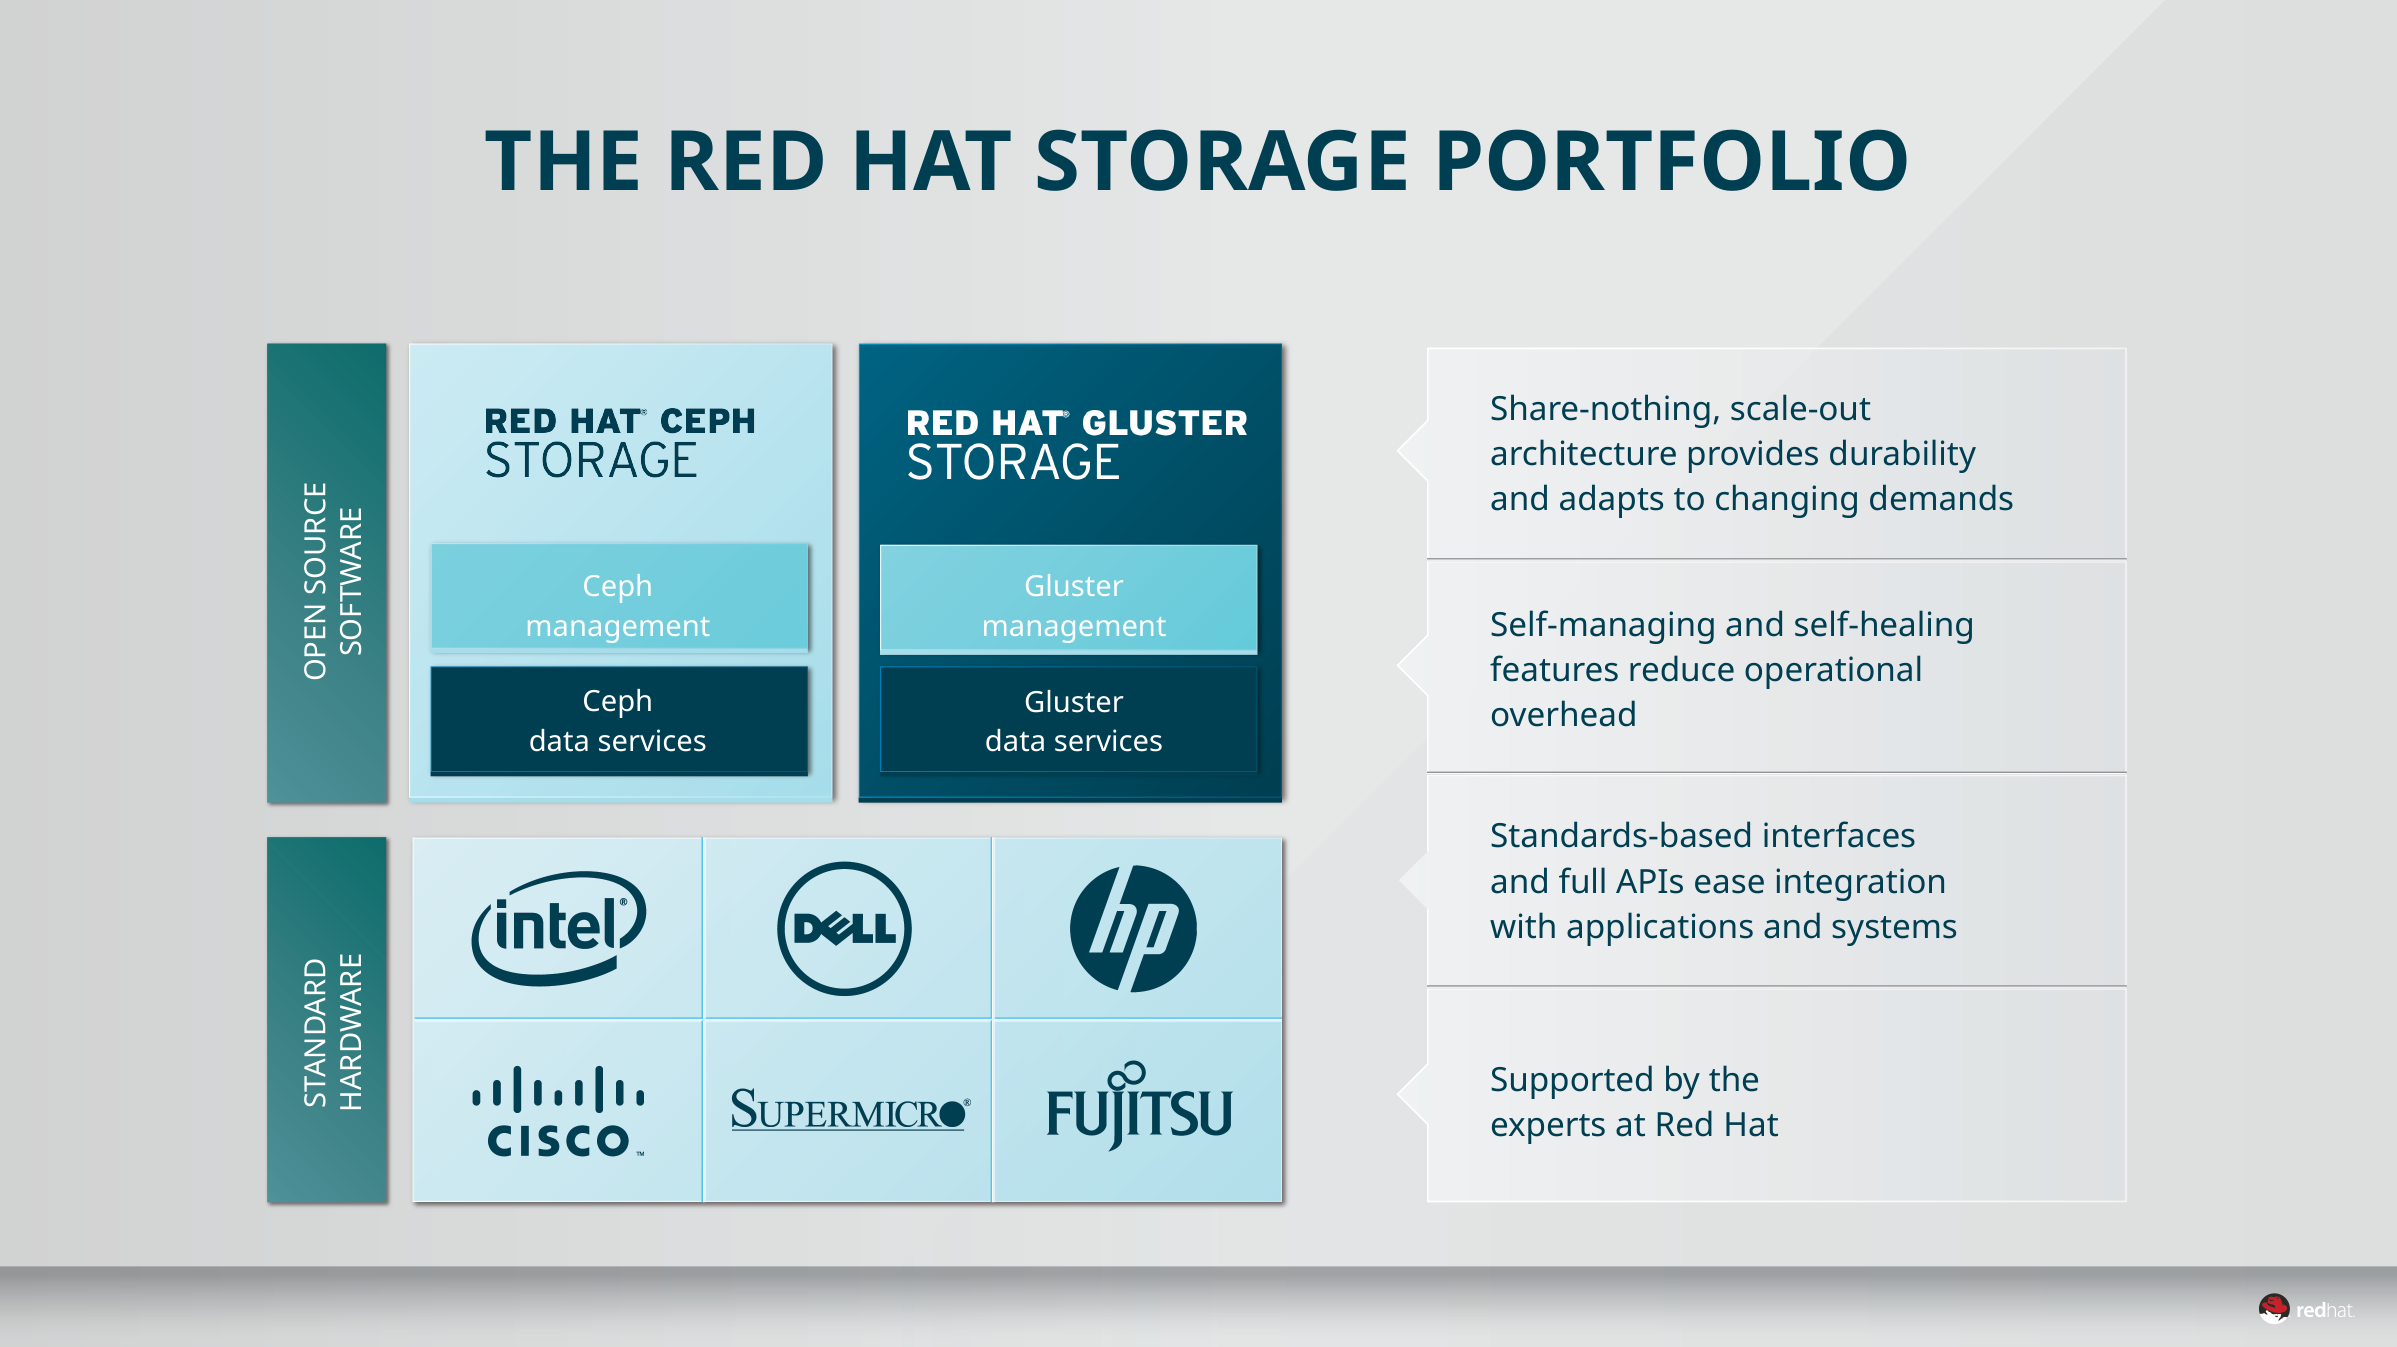

THE RED HAT STORAGE PORTFOLIO
Share-nothing, scale-out architecture provides durability and adapts to changing demands
OPEN SOURCE
SOFTWARE
Ceph
management
Gluster
management
Self-managing and self-healing features reduce operational overhead
Ceph
data services
Gluster
data services
Standards-based interfaces and full APIs ease integration with applications and systems
STANDARD
HARDWARE
Supported by the
experts at Red Hat